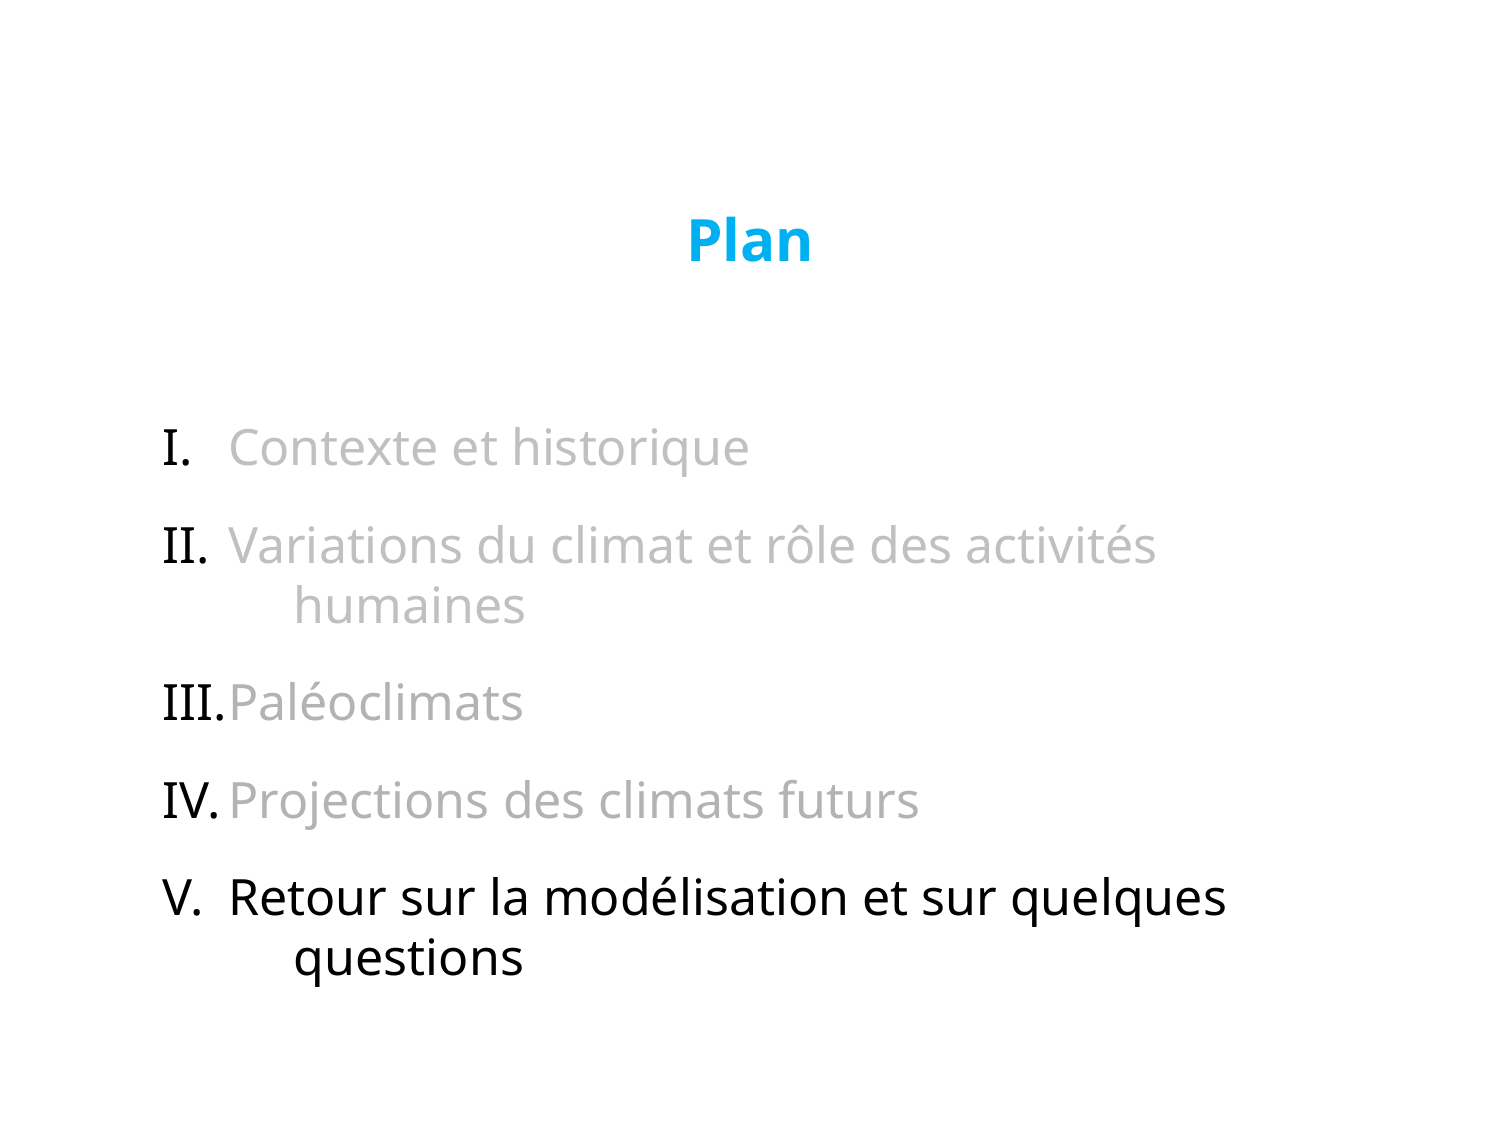

Plan
Contexte et historique
Variations du climat et rôle des activités humaines
Paléoclimats
Projections des climats futurs
Retour sur la modélisation et sur quelques questions